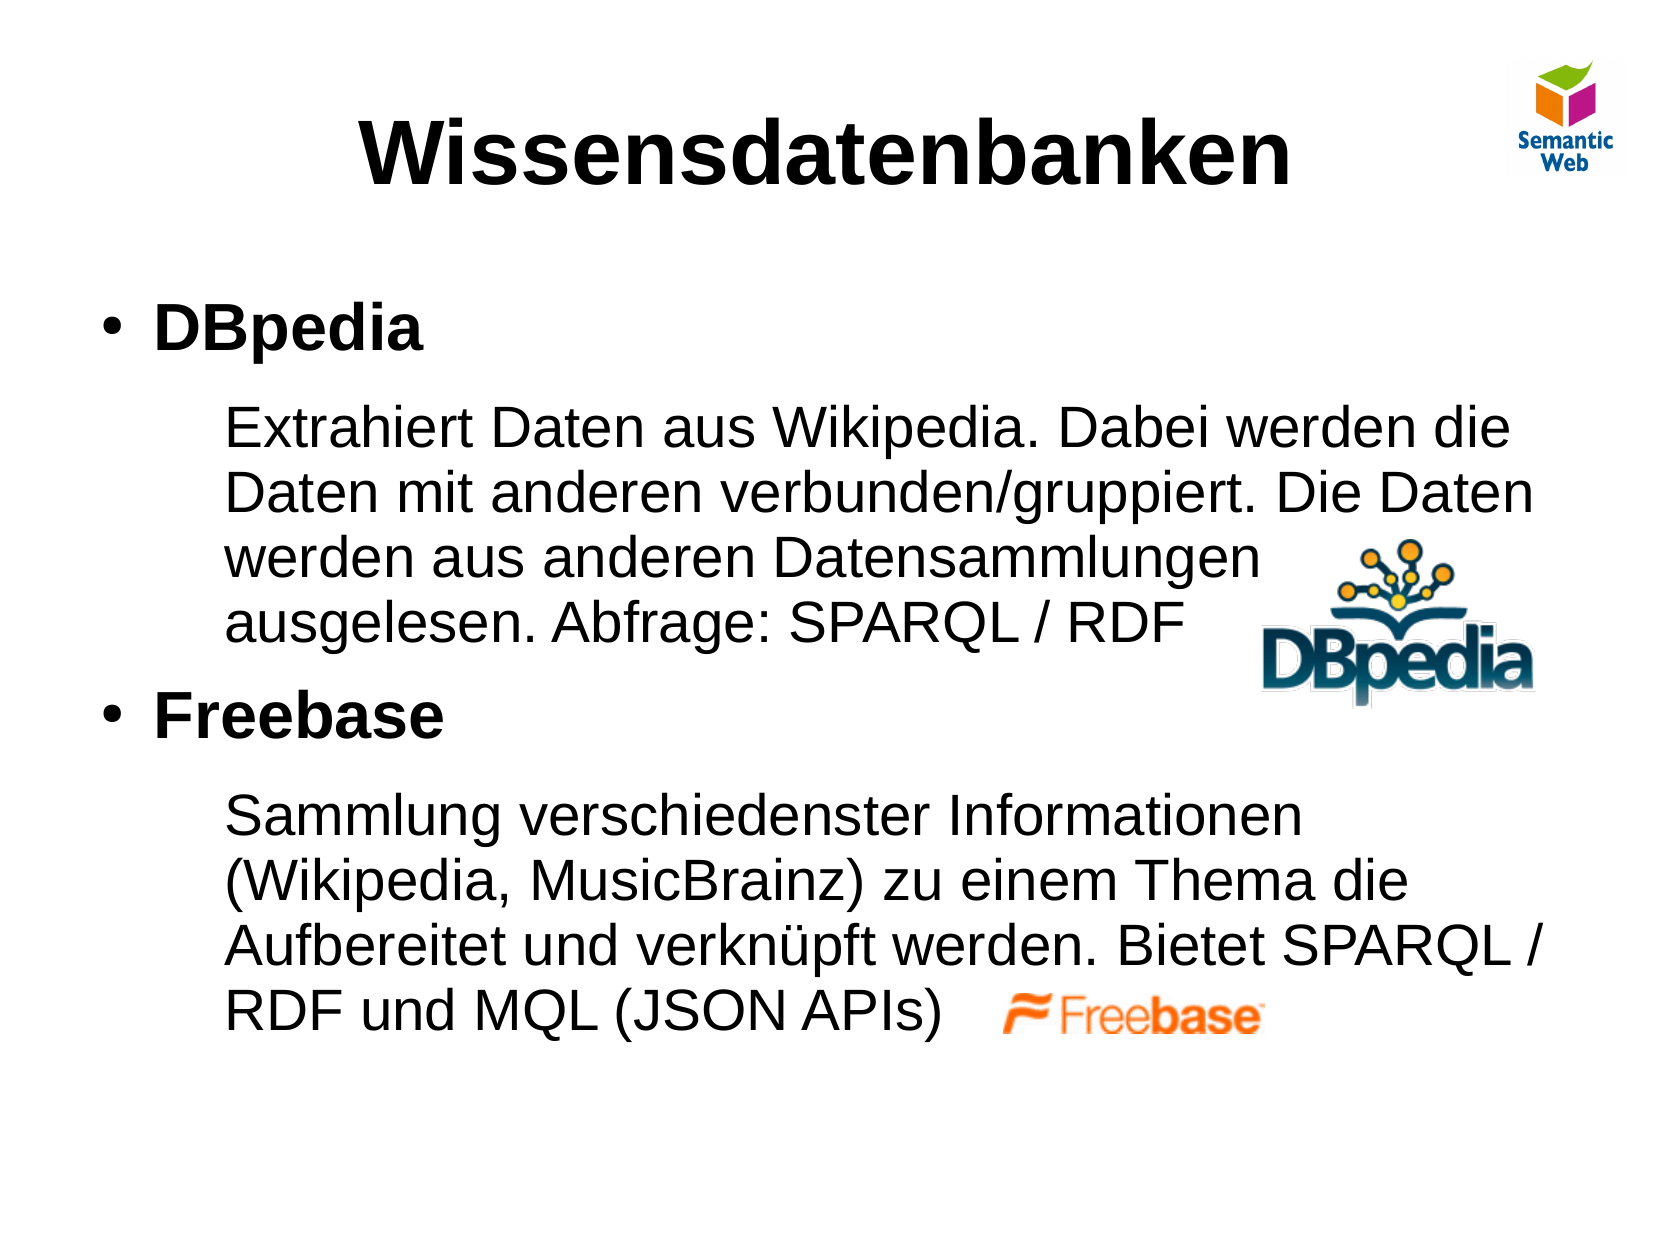

# Wissensdatenbanken
DBpedia
Extrahiert Daten aus Wikipedia. Dabei werden die Daten mit anderen verbunden/gruppiert. Die Daten werden aus anderen Datensammlungen ausgelesen. Abfrage: SPARQL / RDF
Freebase
Sammlung verschiedenster Informationen (Wikipedia, MusicBrainz) zu einem Thema die Aufbereitet und verknüpft werden. Bietet SPARQL / RDF und MQL (JSON APIs)